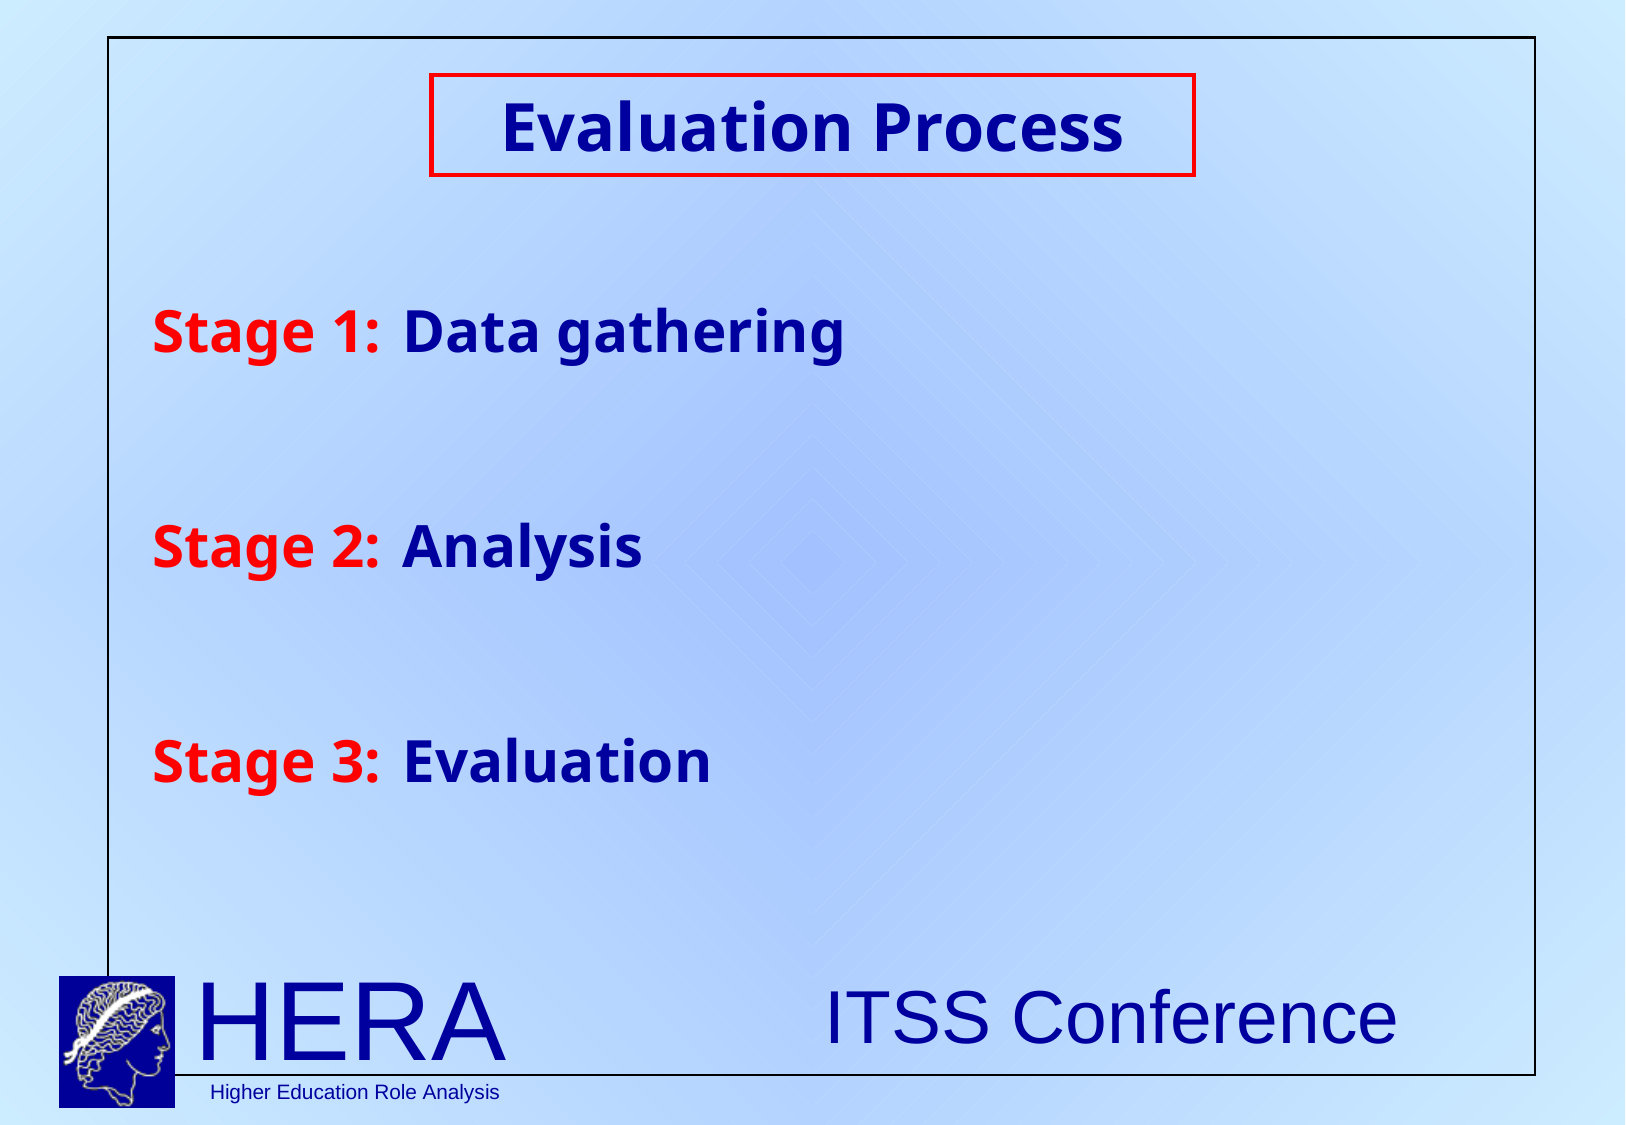

Evaluation Process
Stage 1:	Data gathering
Stage 2:	Analysis
Stage 3:	Evaluation